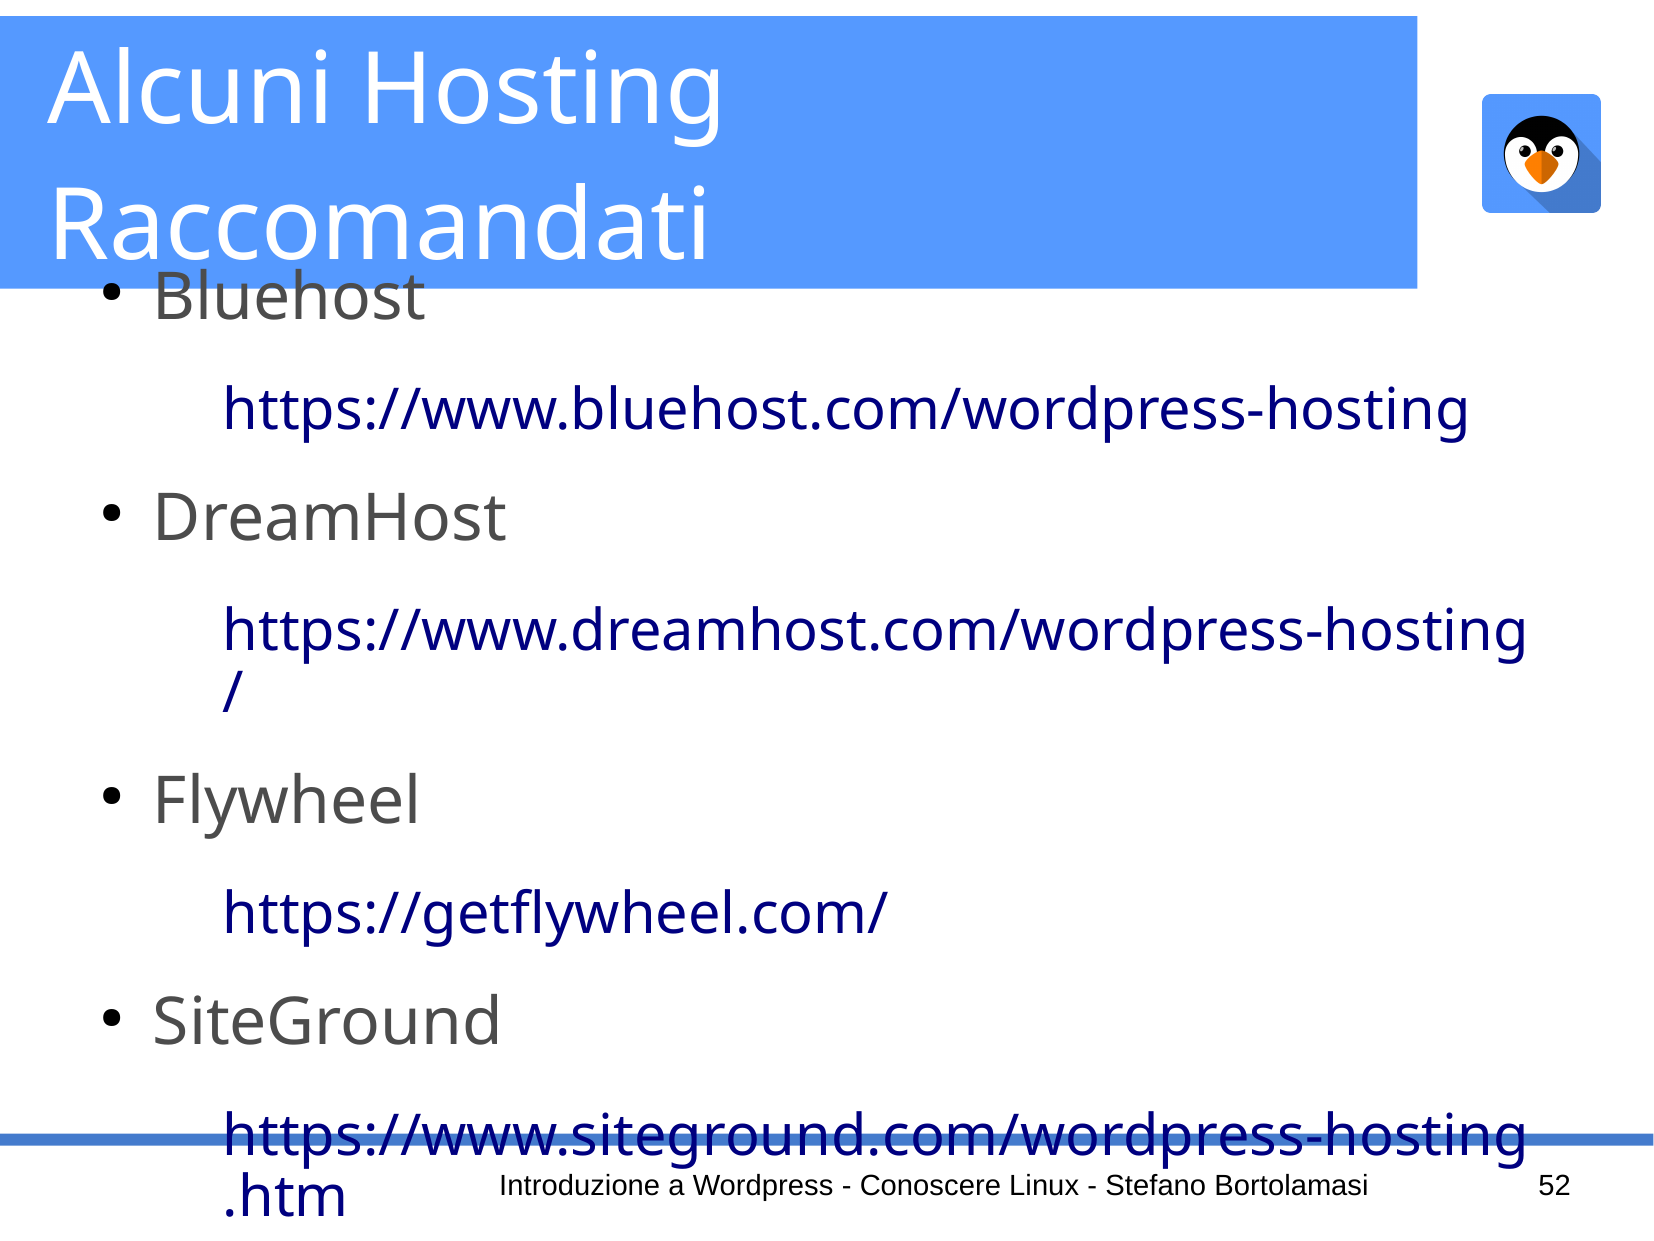

# Alcuni Hosting Raccomandati
Bluehost
https://www.bluehost.com/wordpress-hosting
DreamHost
https://www.dreamhost.com/wordpress-hosting/
Flywheel
https://getflywheel.com/
SiteGround
https://www.siteground.com/wordpress-hosting.htm
Introduzione a Wordpress - Conoscere Linux - Stefano Bortolamasi
52